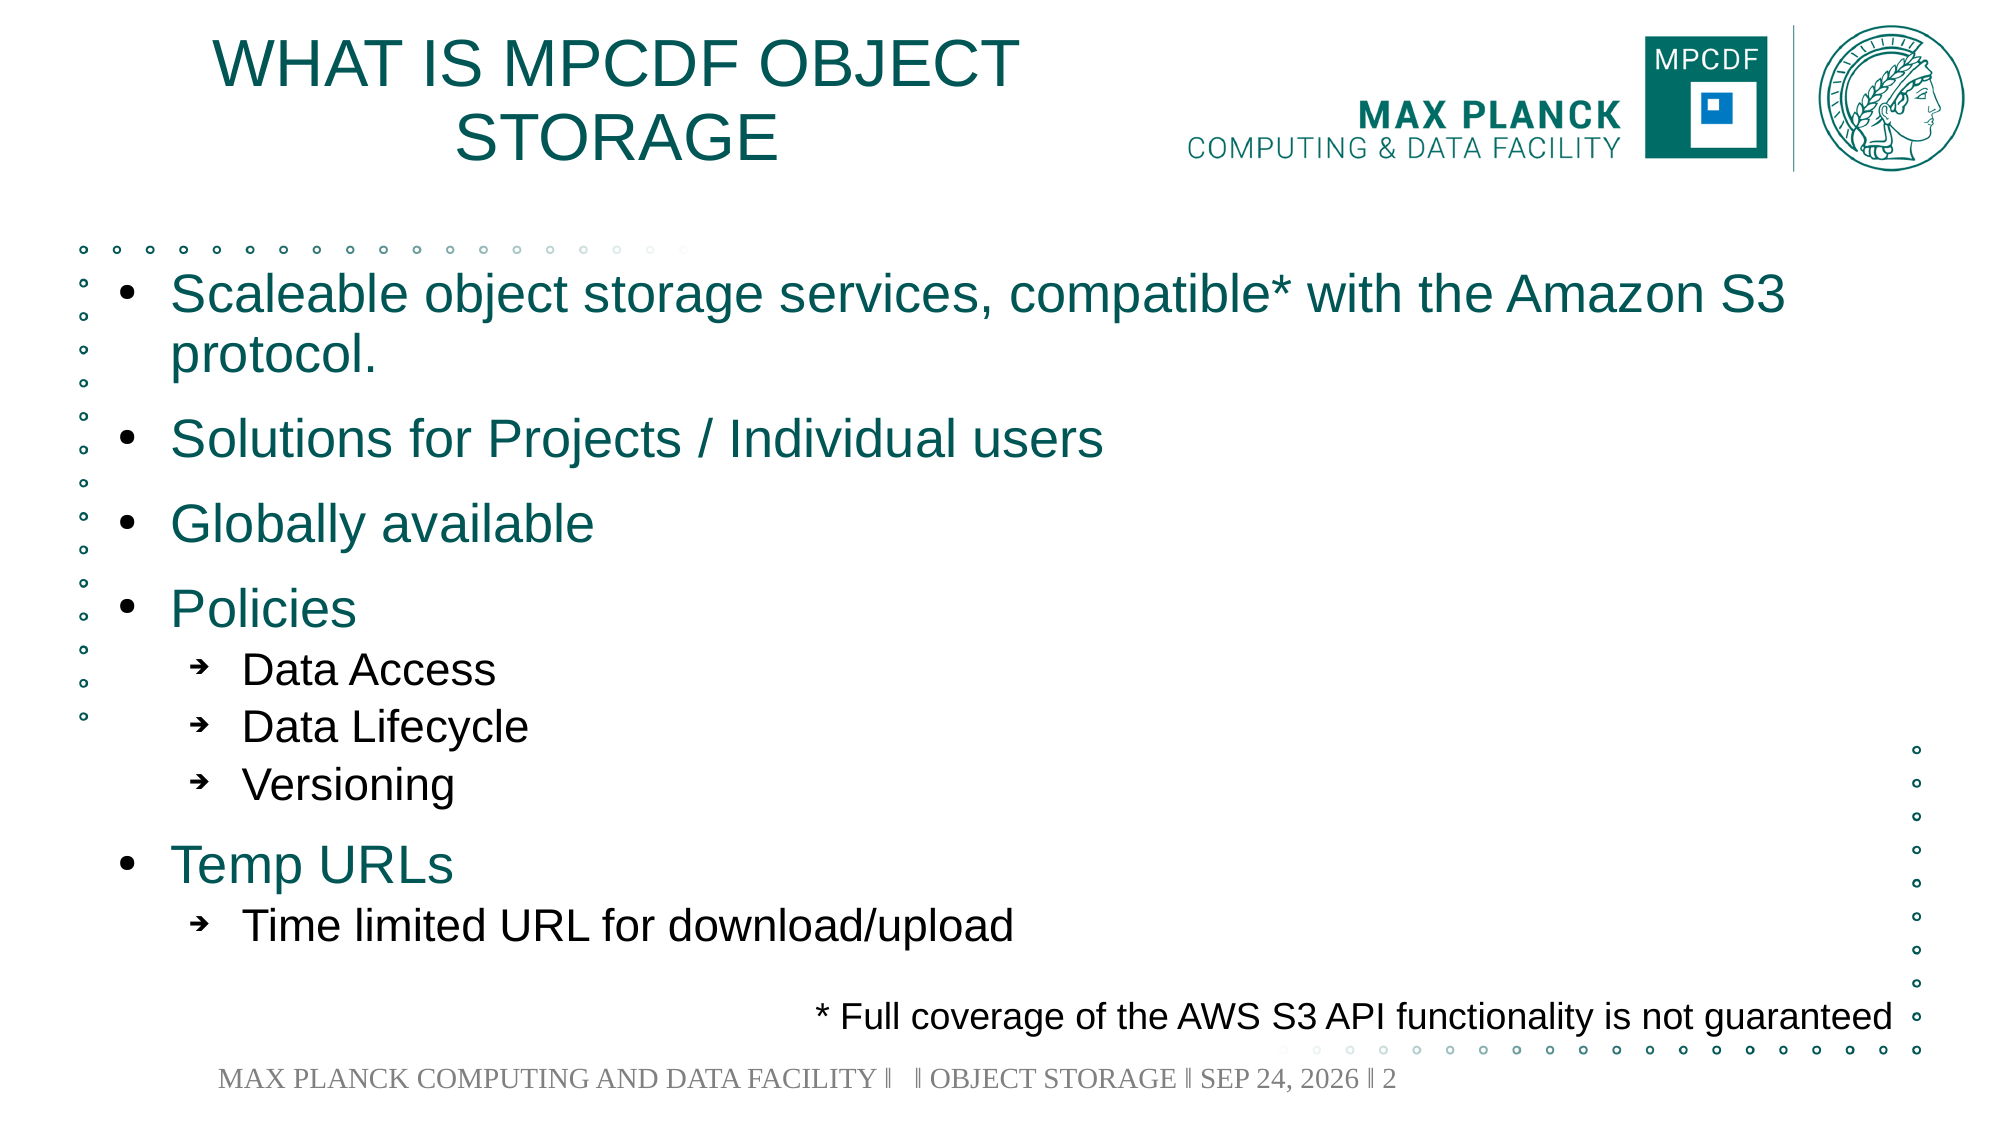

# What is MPCDF object storage
Scaleable object storage services, compatible* with the Amazon S3 protocol.
Solutions for Projects / Individual users
Globally available
Policies
Data Access
Data Lifecycle
Versioning
Temp URLs
Time limited URL for download/upload
* Full coverage of the AWS S3 API functionality is not guaranteed
Object Storage